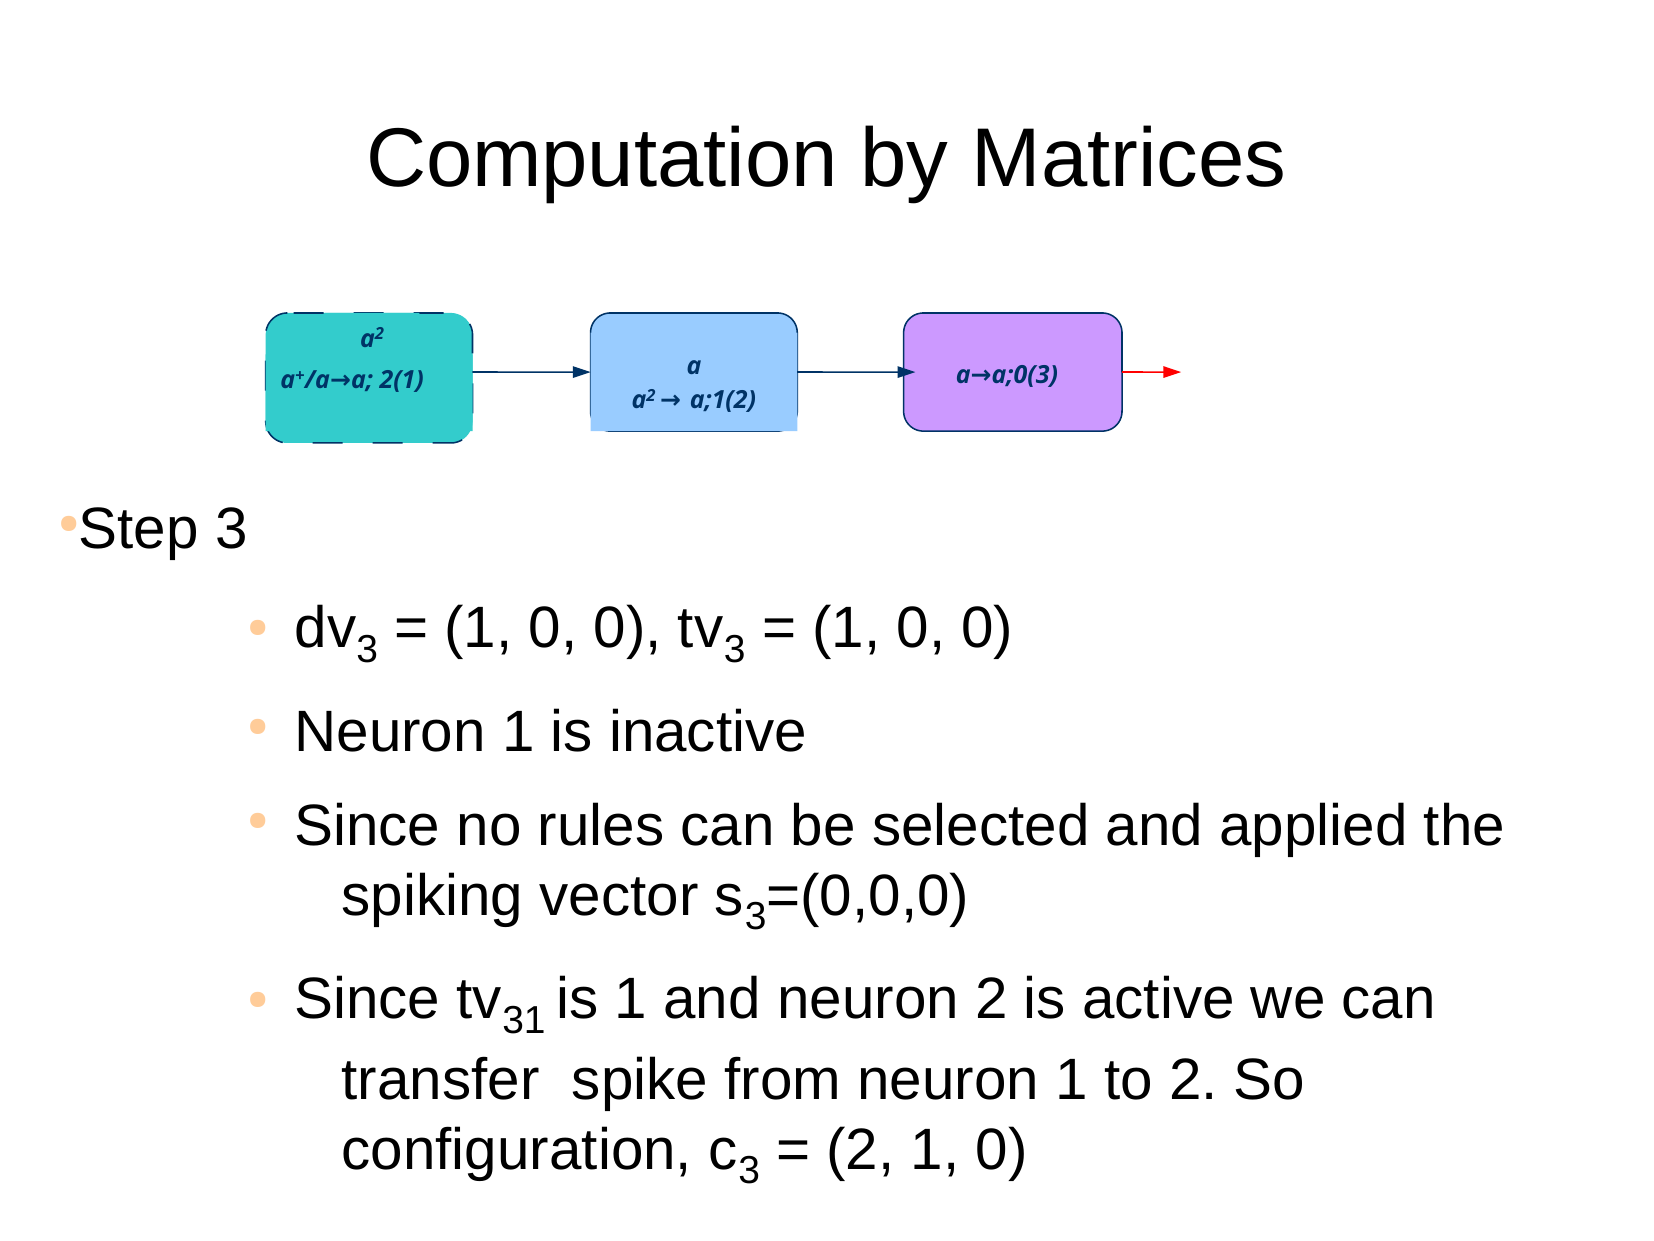

# Computation by Matrices
Step 3
dv3 = (1, 0, 0), tv3 = (1, 0, 0)
Neuron 1 is inactive
Since no rules can be selected and applied the spiking vector s3=(0,0,0)
Since tv31 is 1 and neuron 2 is active we can transfer spike from neuron 1 to 2. So configuration, c3 = (2, 1, 0)
a2
a+/a→a; 2(1)
a
a2 → a;1(2)
a→a;0(3)